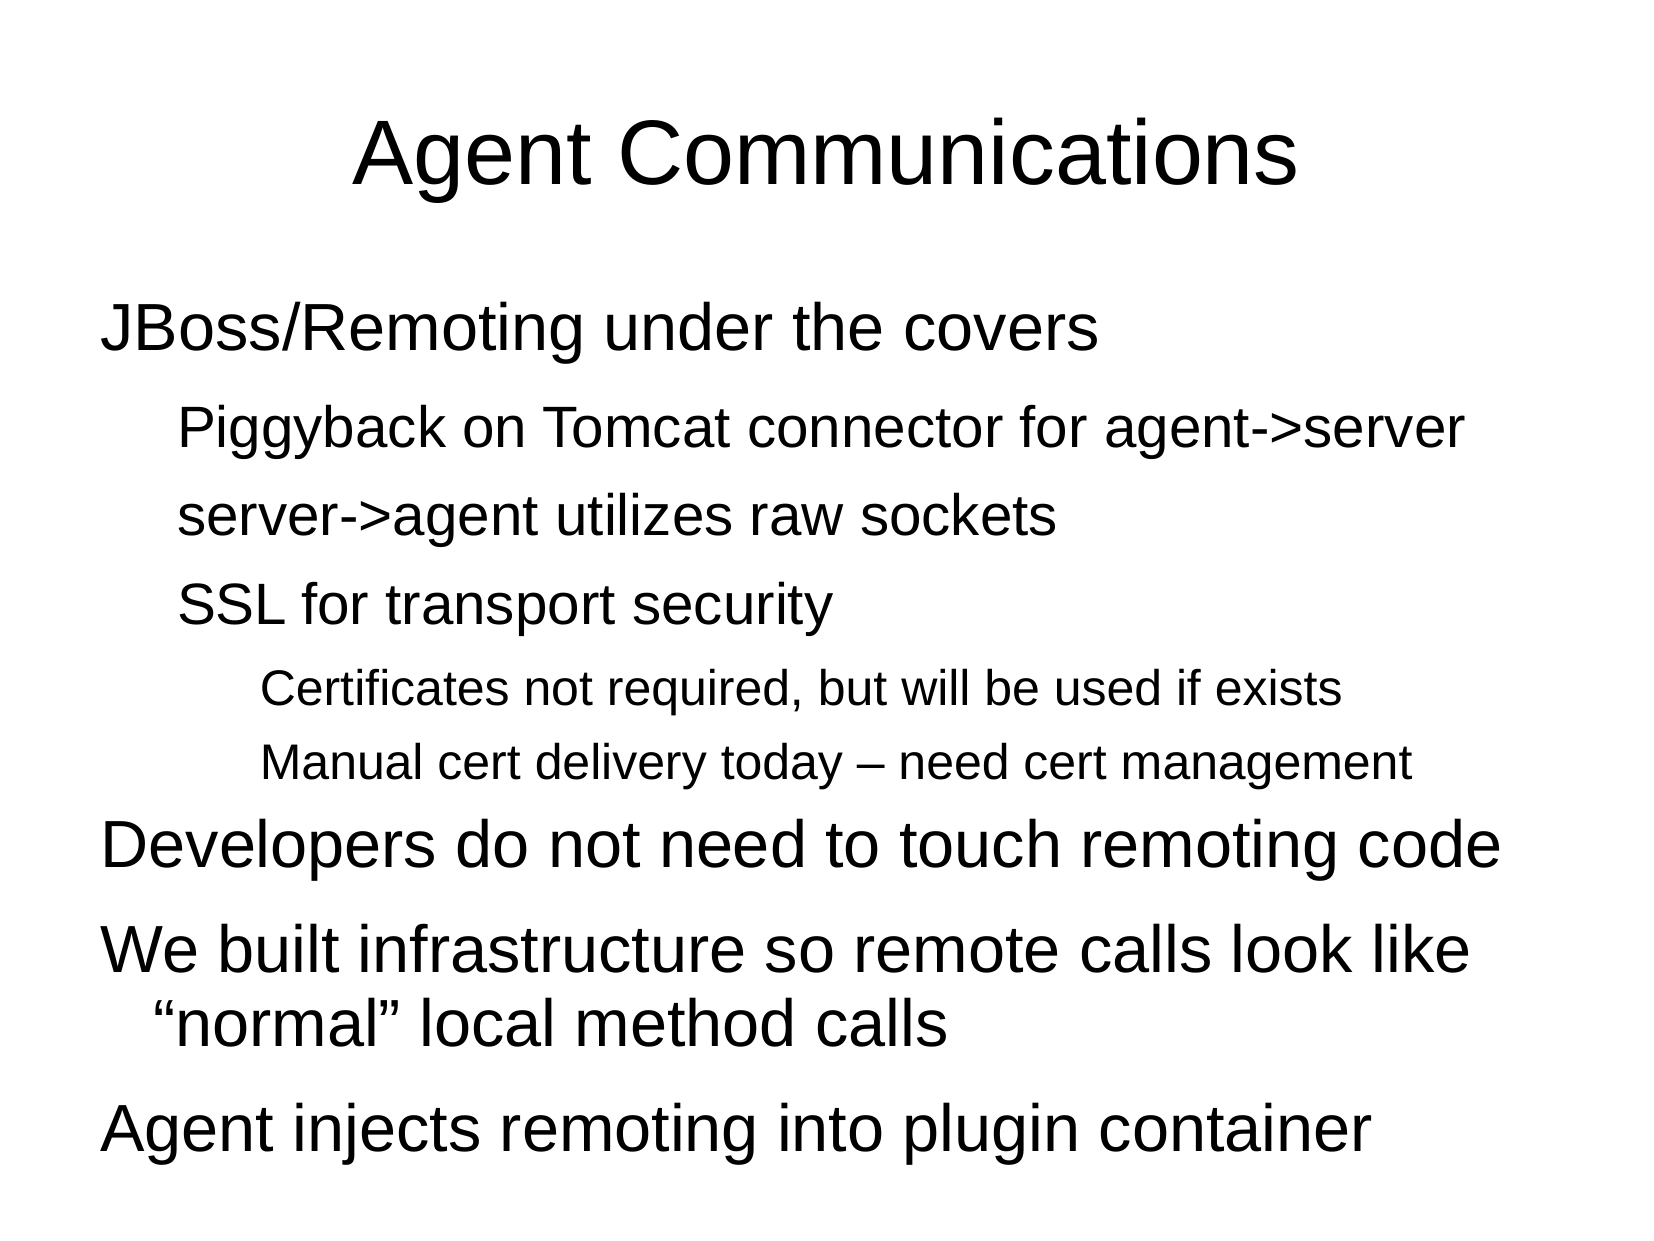

# Agent Communications
JBoss/Remoting under the covers
Piggyback on Tomcat connector for agent->server
server->agent utilizes raw sockets
SSL for transport security
Certificates not required, but will be used if exists
Manual cert delivery today – need cert management
Developers do not need to touch remoting code
We built infrastructure so remote calls look like “normal” local method calls
Agent injects remoting into plugin container